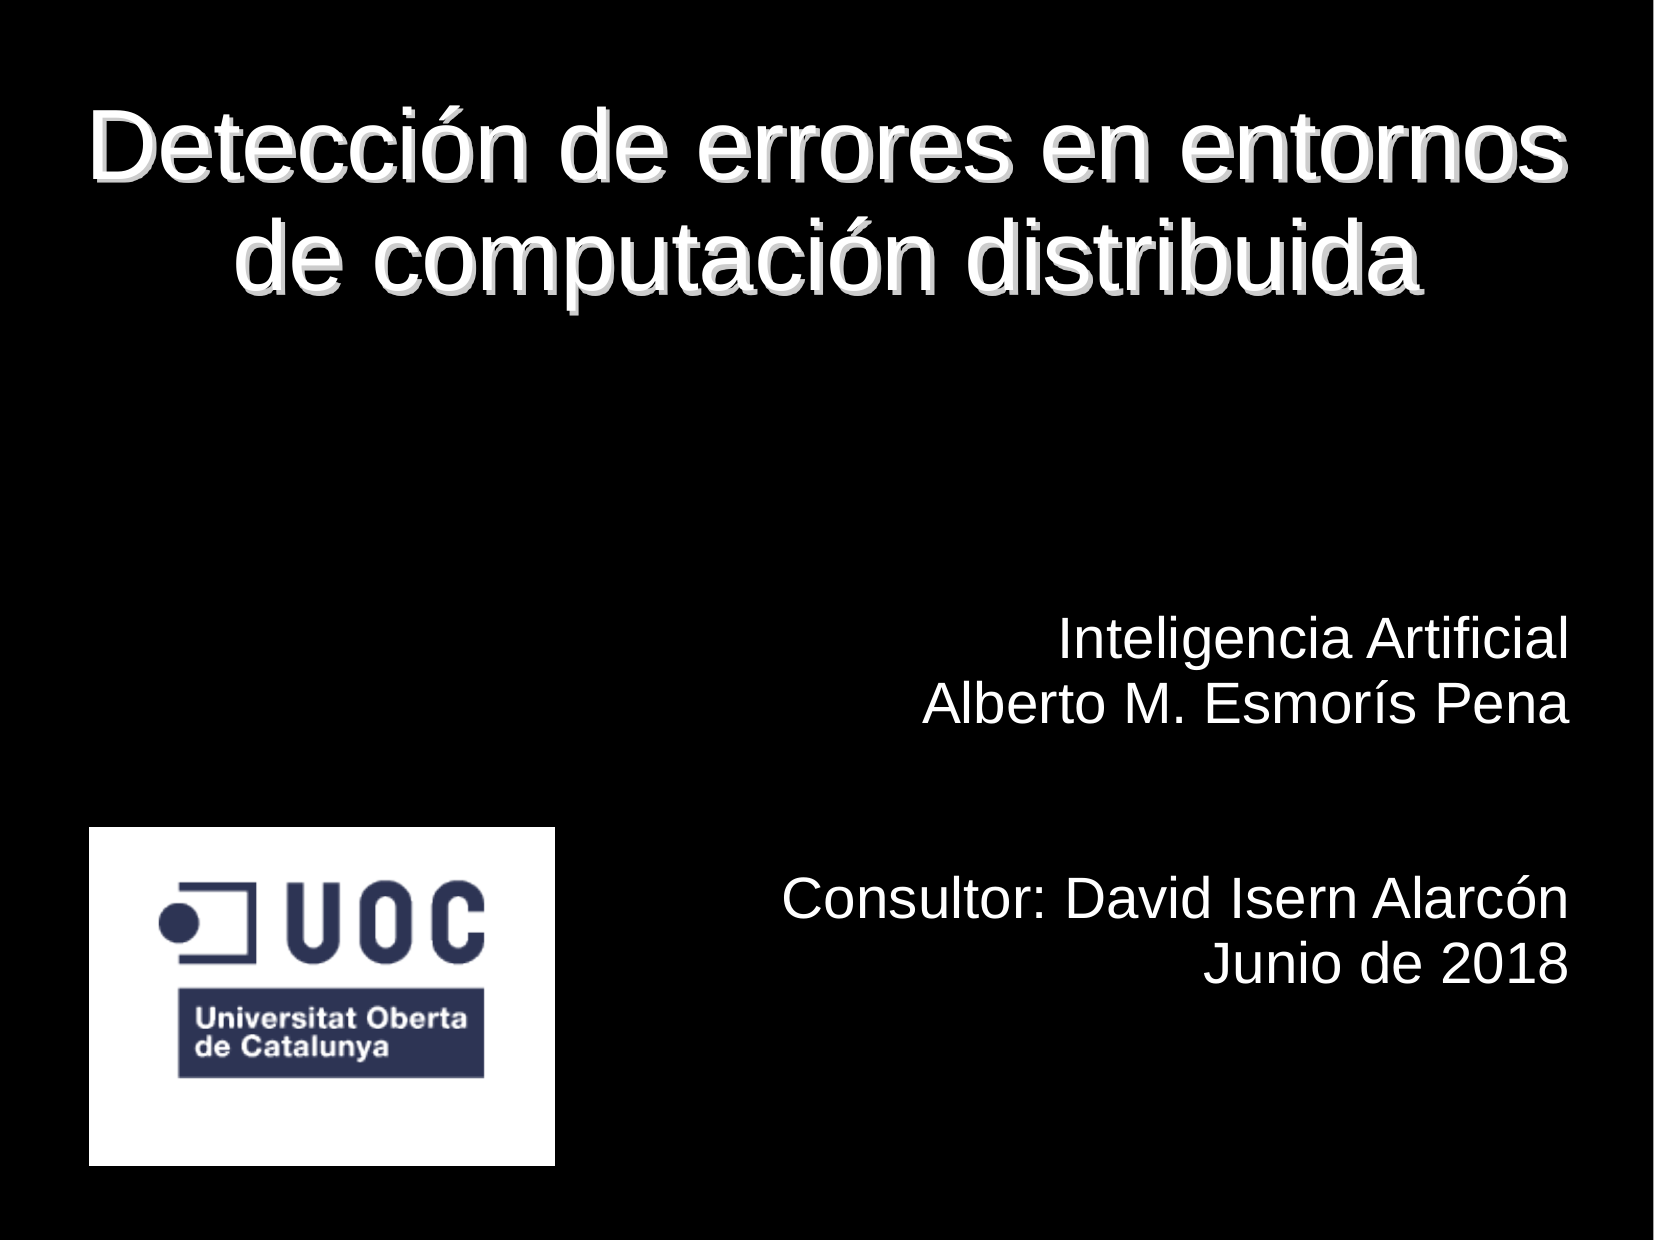

# Detección de errores en entornos de computación distribuida
Inteligencia Artificial
Alberto M. Esmorís Pena
Consultor: David Isern Alarcón
Junio de 2018